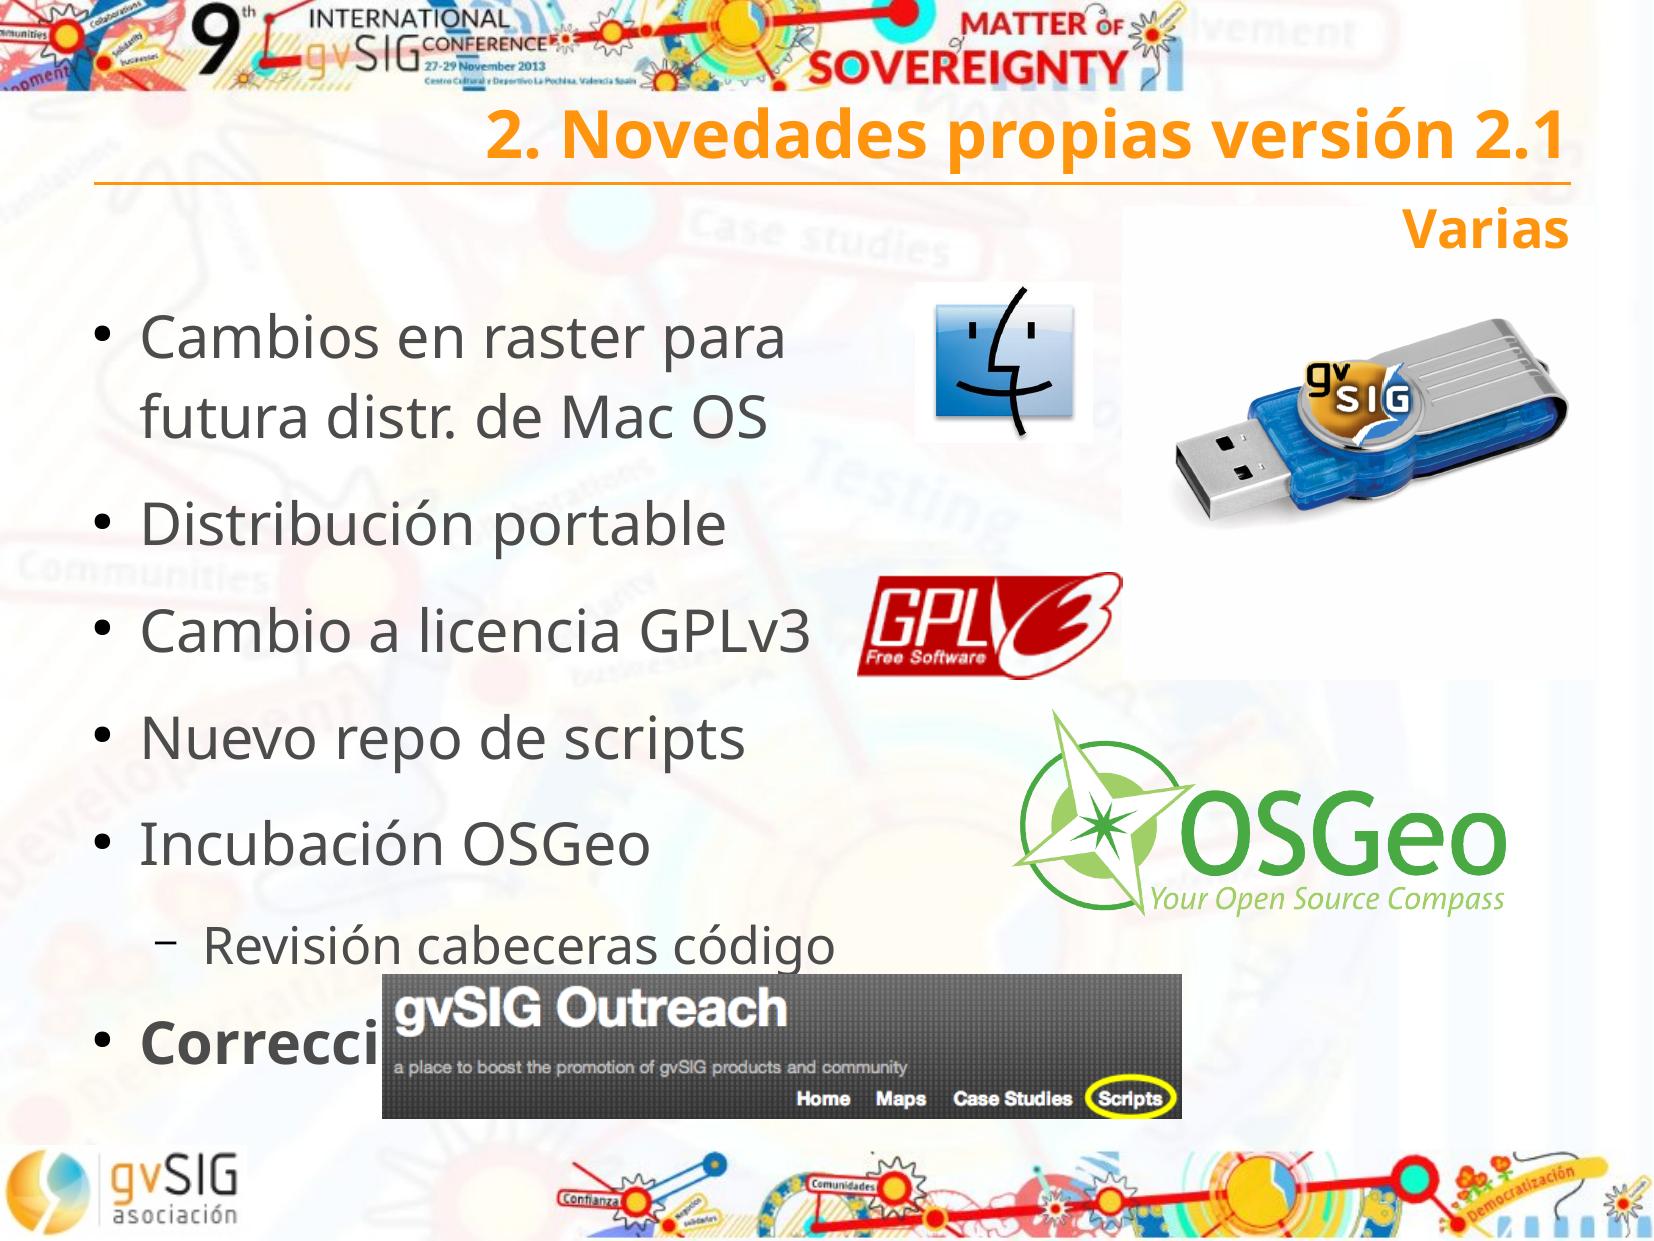

# 2. Novedades propias versión 2.1
Varias
Cambios en raster para futura distr. de Mac OS
Distribución portable
Cambio a licencia GPLv3
Nuevo repo de scripts
Incubación OSGeo
Revisión cabeceras código
Corrección de bugs